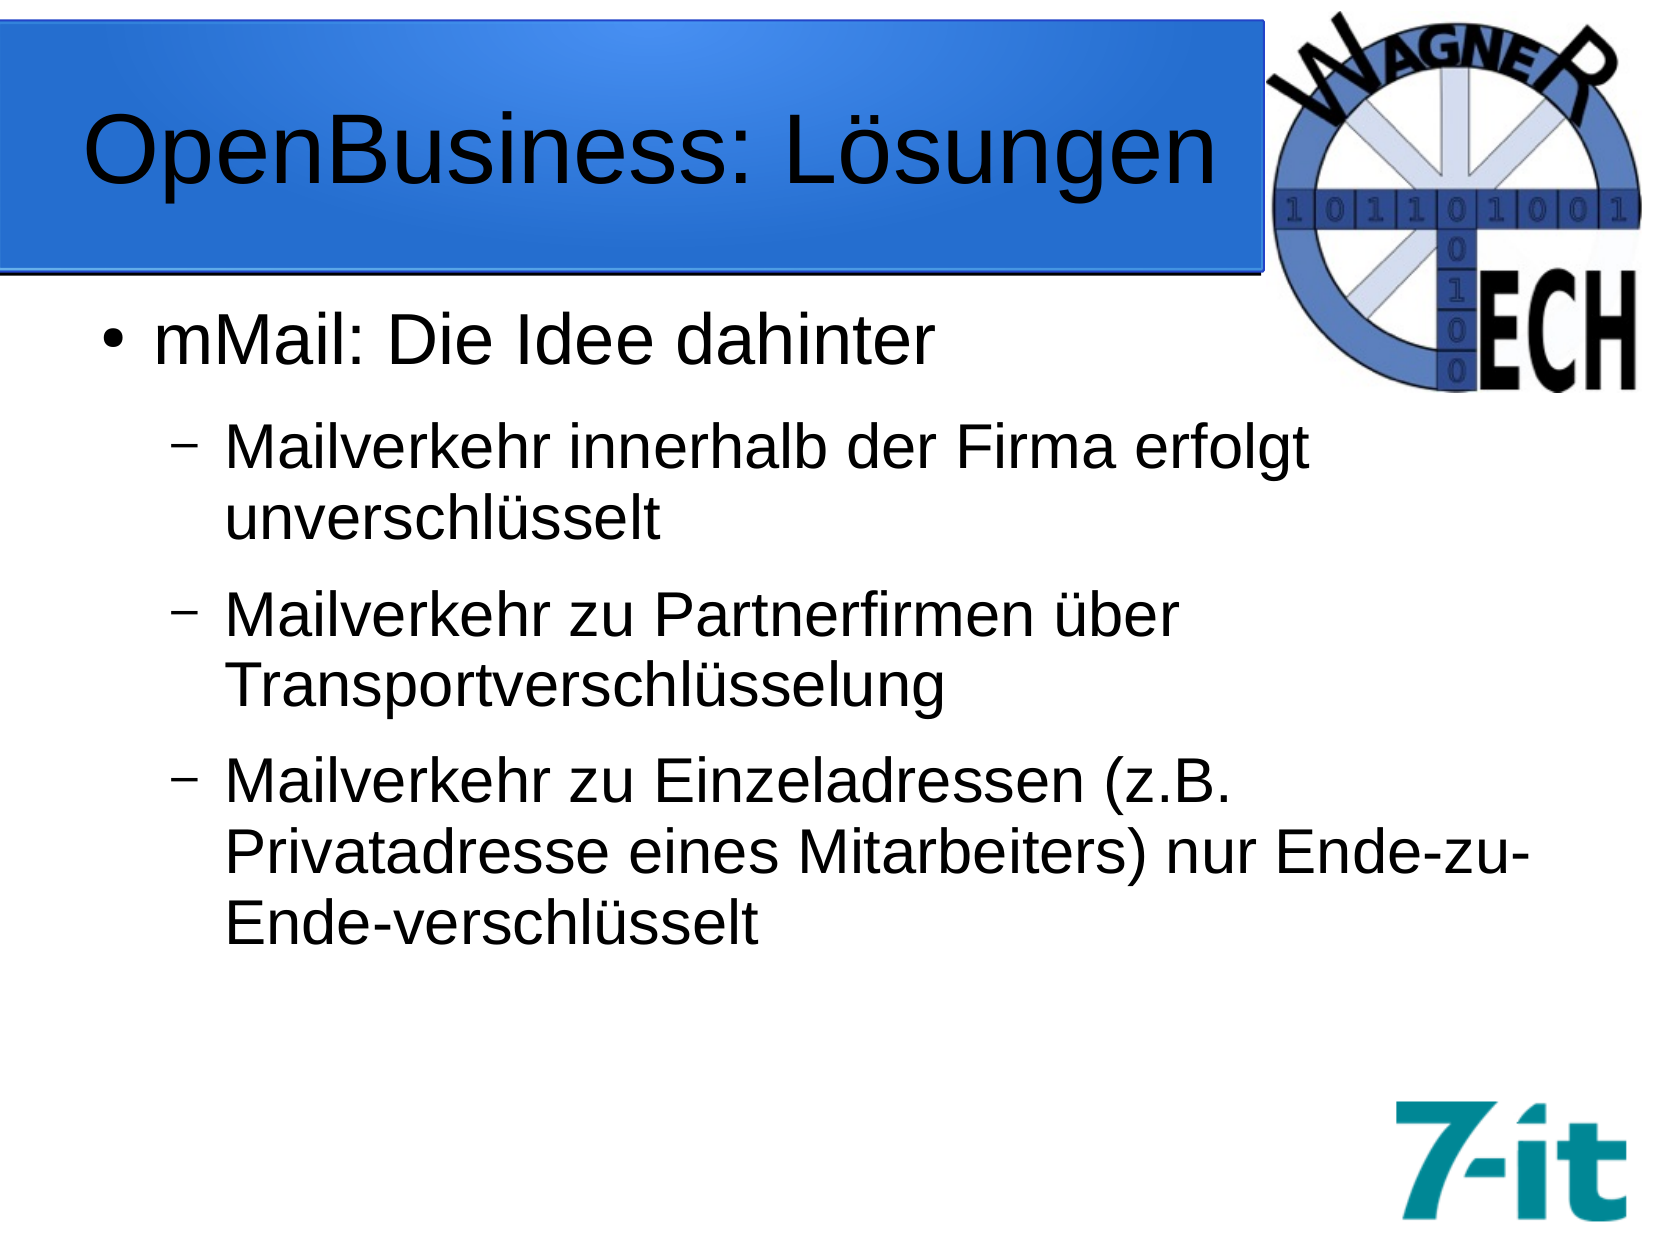

# OpenBusiness: Lösungen
mMail: Die Idee dahinter
Mailverkehr innerhalb der Firma erfolgt unverschlüsselt
Mailverkehr zu Partnerfirmen über Transportverschlüsselung
Mailverkehr zu Einzeladressen (z.B. Privatadresse eines Mitarbeiters) nur Ende-zu-Ende-verschlüsselt